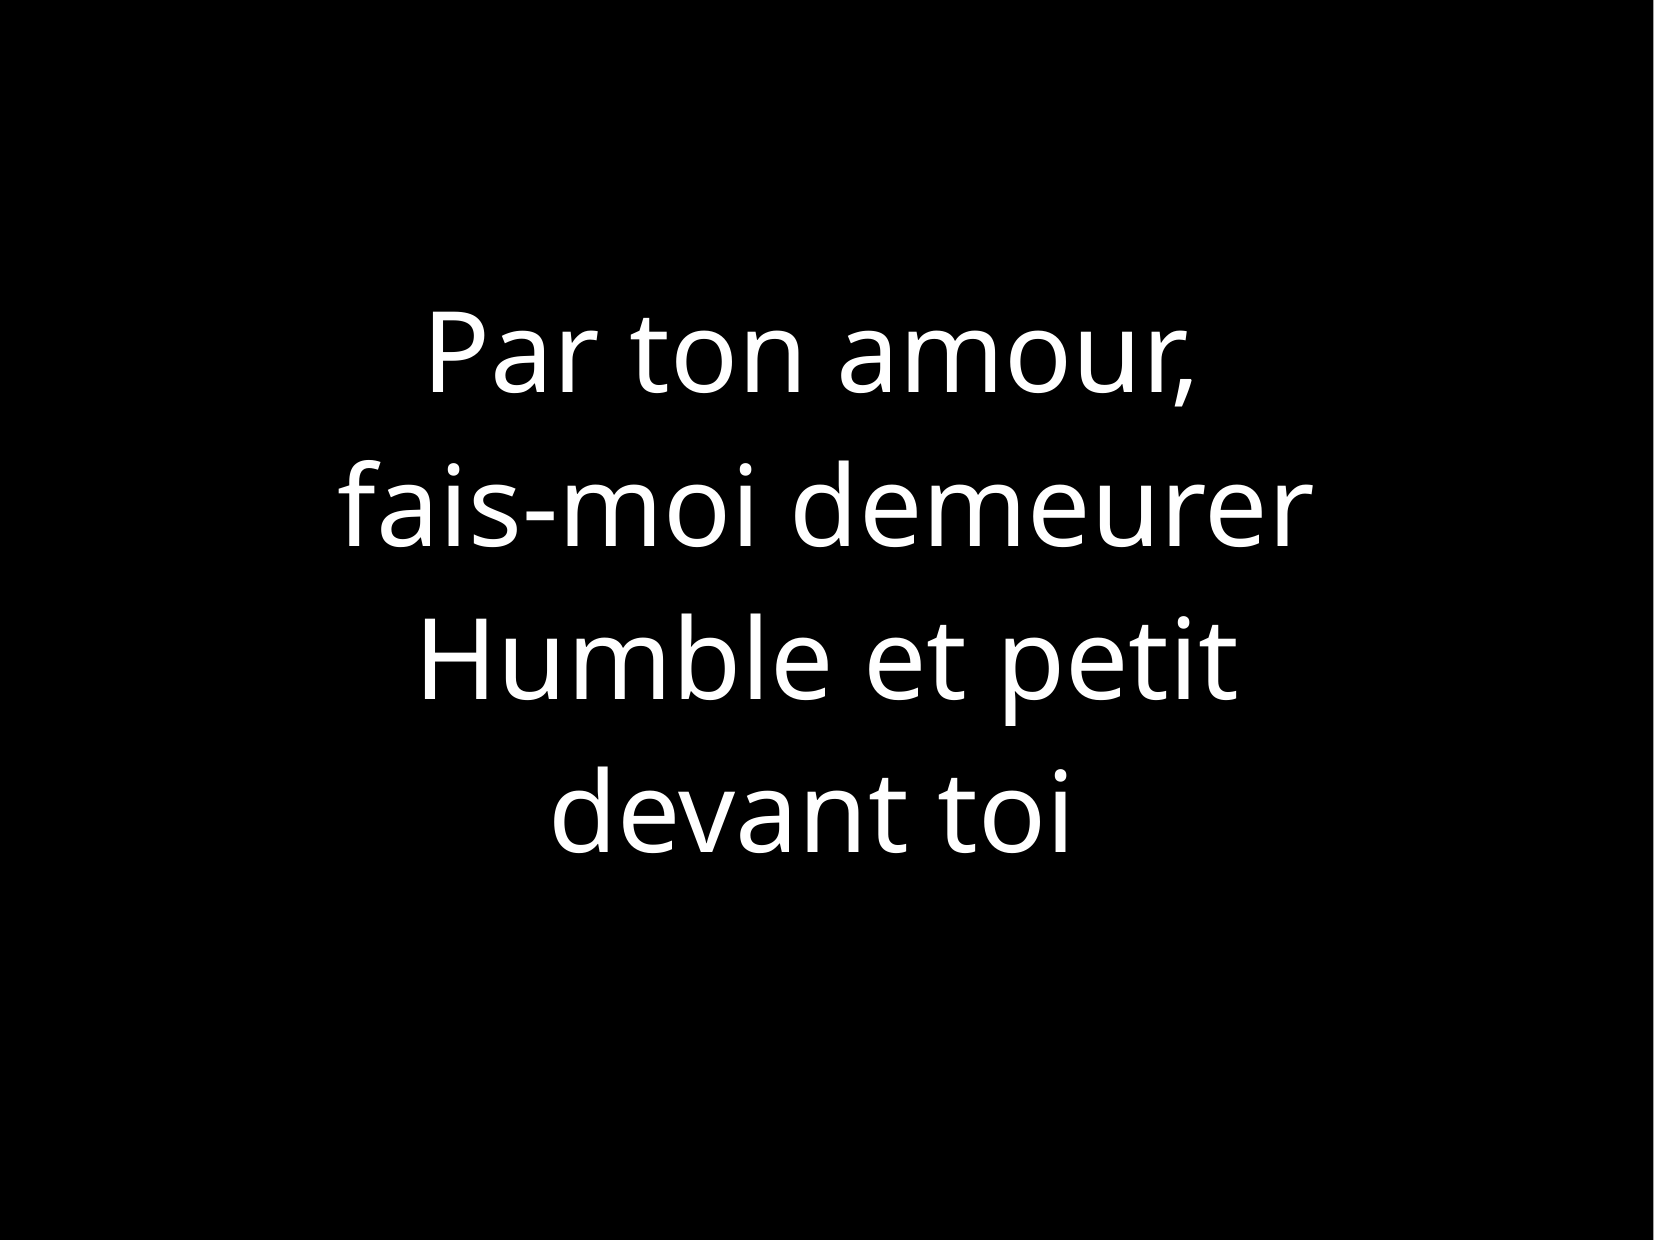

# Par ton amour,
fais-moi demeurer
 Humble et petit
devant toi